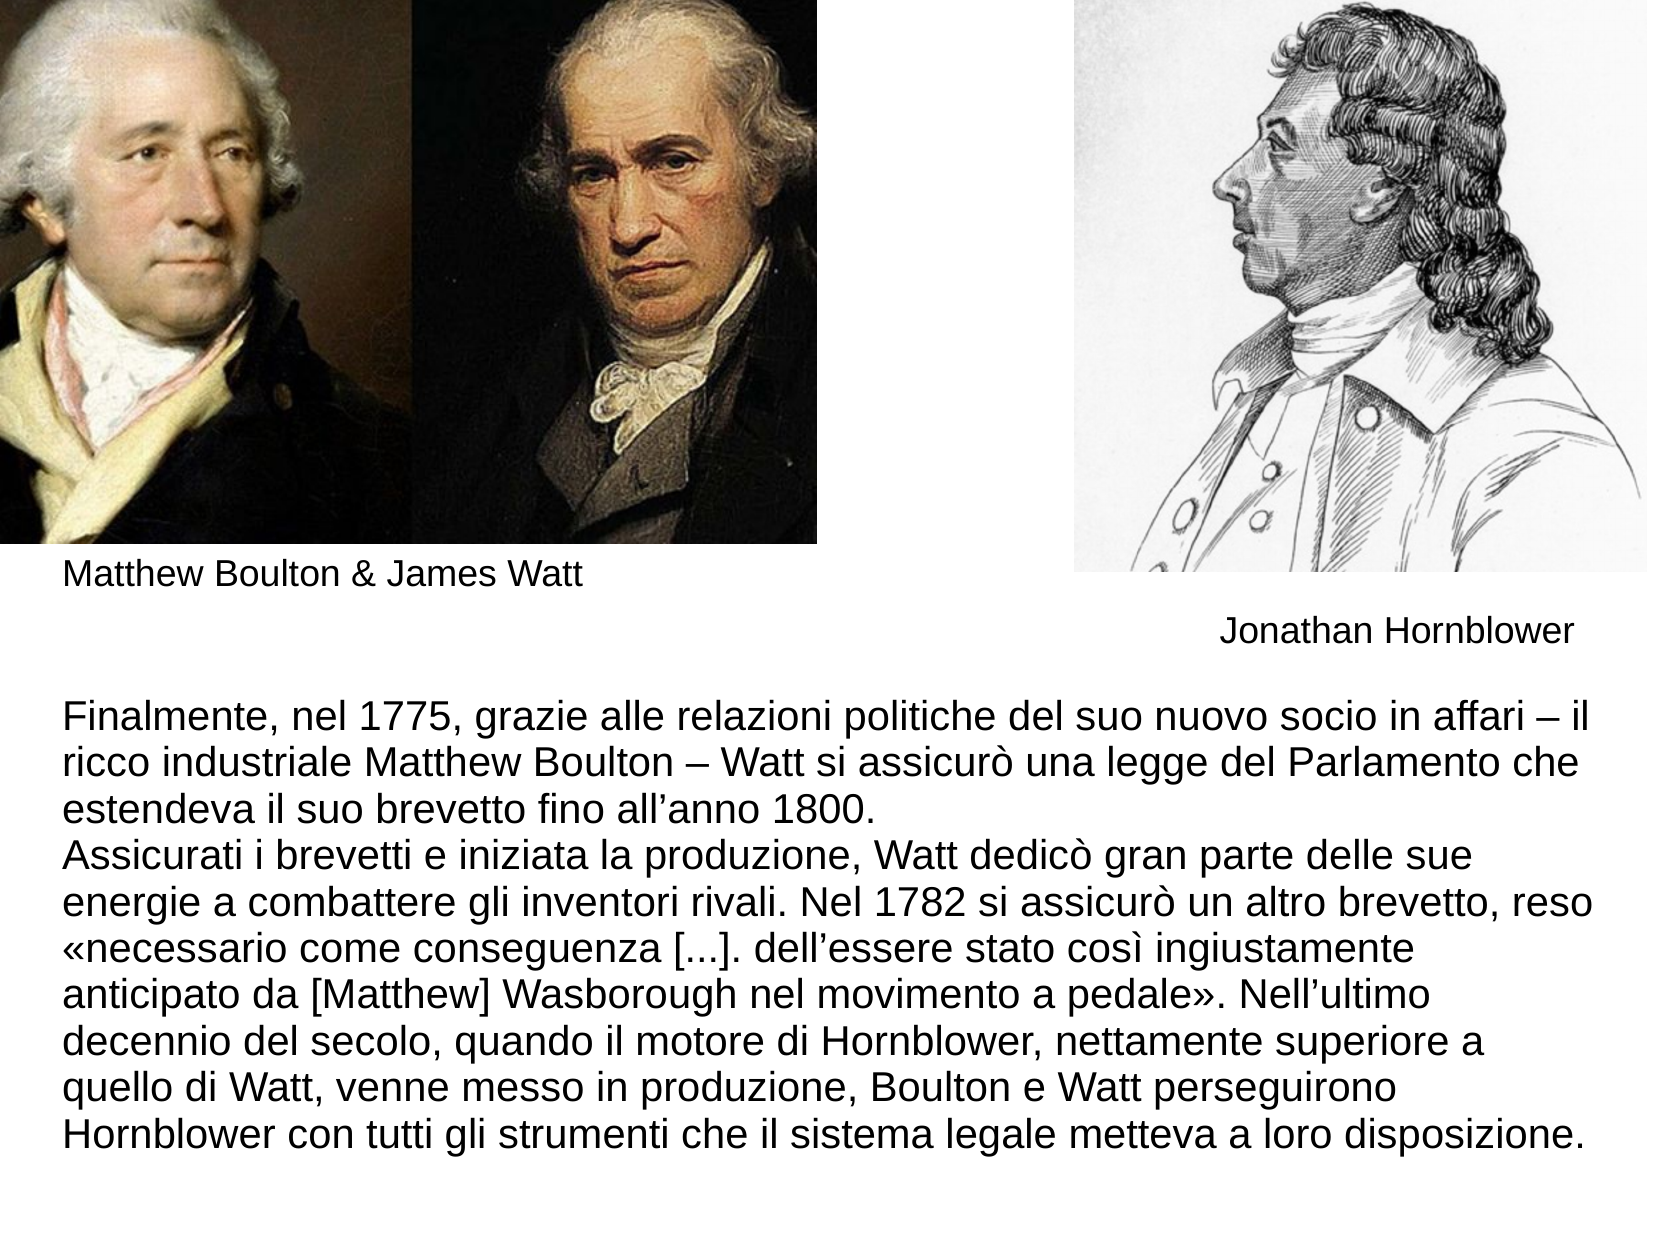

Matthew Boulton & James Watt
Jonathan Hornblower
Finalmente, nel 1775, grazie alle relazioni politiche del suo nuovo socio in affari – il ricco industriale Matthew Boulton – Watt si assicurò una legge del Parlamento che estendeva il suo brevetto fino all’anno 1800.
Assicurati i brevetti e iniziata la produzione, Watt dedicò gran parte delle sue energie a combattere gli inventori rivali. Nel 1782 si assicurò un altro brevetto, reso «necessario come conseguenza [...]. dell’essere stato così ingiustamente anticipato da [Matthew] Wasborough nel movimento a pedale». Nell’ultimo decennio del secolo, quando il motore di Hornblower, nettamente superiore a quello di Watt, venne messo in produzione, Boulton e Watt perseguirono Hornblower con tutti gli strumenti che il sistema legale metteva a loro disposizione.